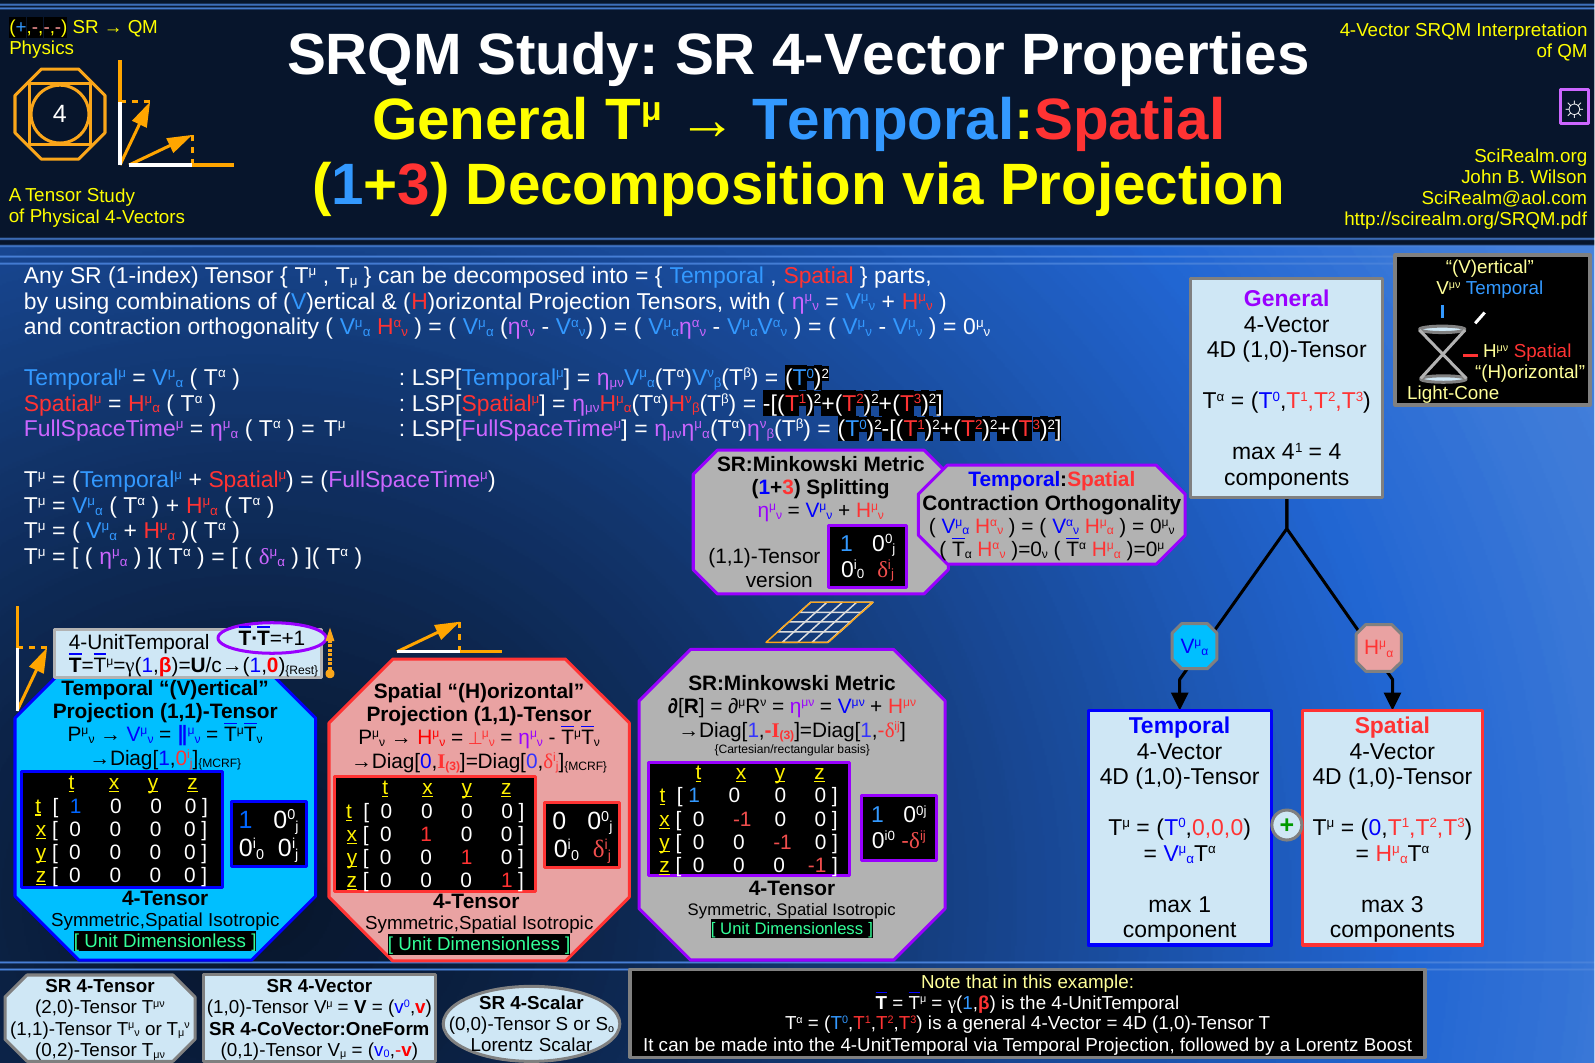

# SRQM Study: SR 4-Vector Properties General Tμ → Temporal:Spatial (1+3) Decomposition via Projection
(+,-,-,-) SR → QM
Physics
A Tensor Study
of Physical 4-Vectors
4-Vector SRQM Interpretation
of QM
SciRealm.org
John B. Wilson
SciRealm@aol.com
http://scirealm.org/SRQM.pdf
4
☼
“(V)ertical”
Vμν Temporal
	Hμν Spatial
	“(H)orizontal”
Light-Cone
Any SR (1-index) Tensor { Tμ , Tμ } can be decomposed into = { Temporal , Spatial } parts,
by using combinations of (V)ertical & (H)orizontal Projection Tensors, with ( ημν = Vμν + Hμν )
and contraction orthogonality ( Vμα Hαν ) = ( Vμα (ηαν - Vαν) ) = ( Vμαηαν - VμαVαν ) = ( Vμν - Vμν ) = 0μν
Temporalμ = Vμα ( Tα )			: LSP[Temporalμ] = ημνVμα(Tα)Vνβ(Tβ) = (T0)2
Spatialμ = Hμα ( Tα )			: LSP[Spatialμ] = ημνHμα(Tα)Hνβ(Tβ) = -[(T1)2+(T2)2+(T3)2]
FullSpaceTimeμ = ημα ( Tα ) = 	Tμ	: LSP[FullSpaceTimeμ] = ημνημα(Tα)ηνβ(Tβ) = (T0)2-[(T1)2+(T2)2+(T3)2]
Tμ = (Temporalμ + Spatialμ) = (FullSpaceTimeμ)
Tμ = Vμα ( Tα ) + Hμα ( Tα )
Tμ = ( Vμα + Hμα )( Tα )
Tμ = [ ( ημα ) ]( Tα ) = [ ( δμα ) ]( Tα )
General
4-Vector
4D (1,0)-Tensor
Tα = (T0,T1,T2,T3)
max 41 = 4
components
SR:Minkowski Metric
(1+3) Splitting
ημν = Vμν + Hμν
(1,1)-Tensor
version
 1 00j
 0i0 δij
Temporal:Spatial
Contraction Orthogonality
( Vμα Hαν ) = ( Vαν Hμα ) = 0μν
( Tα Hαν )=0ν ( Tα Hμα )=0μ
T∙T=+1
Vμα
Hμα
4-UnitTemporal
T=Tμ=γ(1,β)=U/c→(1,0){Rest}
SR:Minkowski Metric
∂[R] = ∂μRν = ημν = Vμν + Hμν
→Diag[1,-I(3)]=Diag[1,-δij]
{Cartesian/rectangular basis}
=
4-Tensor
Symmetric, Spatial Isotropic
[ Unit Dimensionless ]
 t x y z
t [ 1 0 0 0 ]
x [ 0 -1 0 0 ]
y [ 0 0 -1 0 ]
z [ 0 0 0 -1 ]
 1 00j
 0i0 -δij
Temporal “(V)ertical”
Projection (1,1)-Tensor
Pμν → Vμν = ∥μν = TμTν
→Diag[1,0ij]{MCRF}
4-Tensor
Symmetric,Spatial Isotropic
[ Unit Dimensionless ]
 t x y z
t [ 1 0 0 0 ]
x [ 0 0 0 0 ]
y [ 0 0 0 0 ]
z [ 0 0 0 0 ]
 1 00j
 0i0 0ij
Spatial “(H)orizontal”
Projection (1,1)-Tensor
Pμν → Hμν = ⟂μν = ημν - TμTν
→Diag[0,I(3)]=Diag[0,δij]{MCRF}
4-Tensor
Symmetric,Spatial Isotropic
[ Unit Dimensionless ]
 t x y z
t [ 0 0 0 0 ]
x [ 0 1 0 0 ]
y [ 0 0 1 0 ]
z [ 0 0 0 1 ]
 0 00j
 0i0 δij
Temporal
4-Vector
4D (1,0)-Tensor
Tμ = (T0,0,0,0)
= VμαTα
max 1
component
Spatial
4-Vector
4D (1,0)-Tensor
Tμ = (0,T1,T2,T3)
= HμαTα
max 3
components
+
Note that in this example:
T = Tμ = γ(1,β) is the 4-UnitTemporal
Tα = (T0,T1,T2,T3) is a general 4-Vector = 4D (1,0)-Tensor T
It can be made into the 4-UnitTemporal via Temporal Projection, followed by a Lorentz Boost
SR 4-Tensor
(2,0)-Tensor Tμν
(1,1)-Tensor Tμν or Tμν
(0,2)-Tensor Tμν
SR 4-Vector
(1,0)-Tensor Vμ = V = (v0,v)
SR 4-CoVector:OneForm
(0,1)-Tensor Vμ = (v0,-v)
SR 4-Scalar
(0,0)-Tensor S or So
Lorentz Scalar